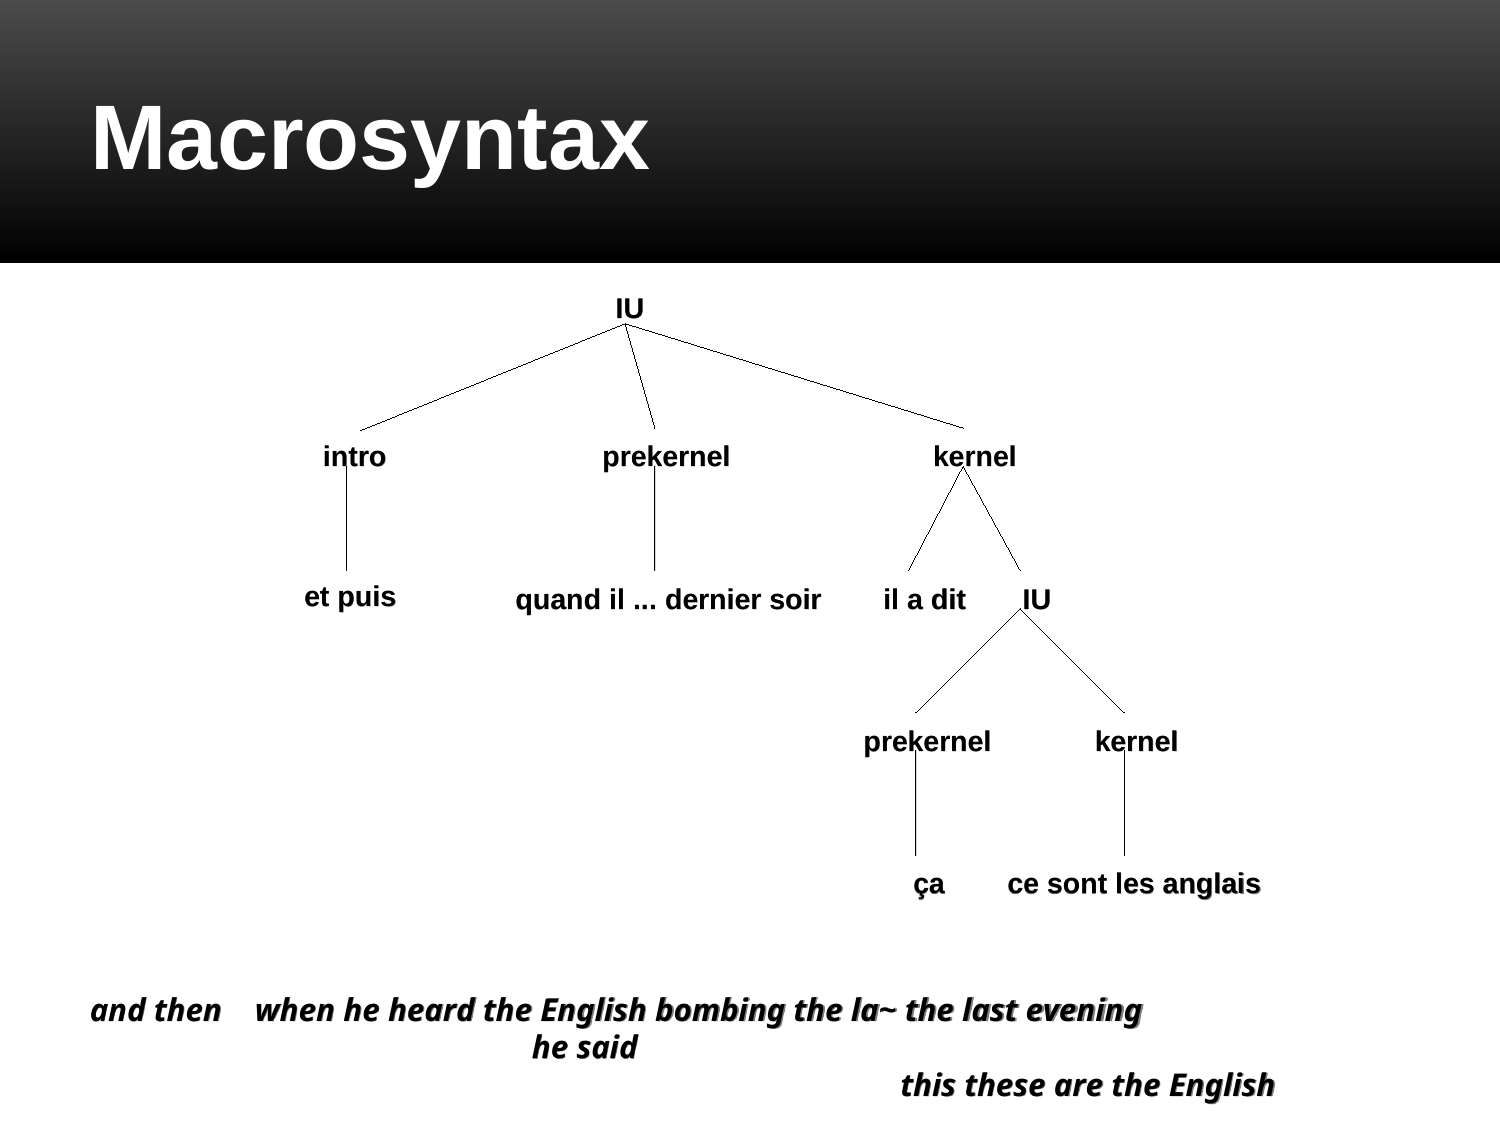

# Macrosyntax
IU
intro
prekernel
kernel
et puis
quand il ... dernier soir
il a dit
IU
prekernel
kernel
ça
ce sont les anglais
and then when he heard the English bombing the la~ the last evening 										he said
											this these are the English